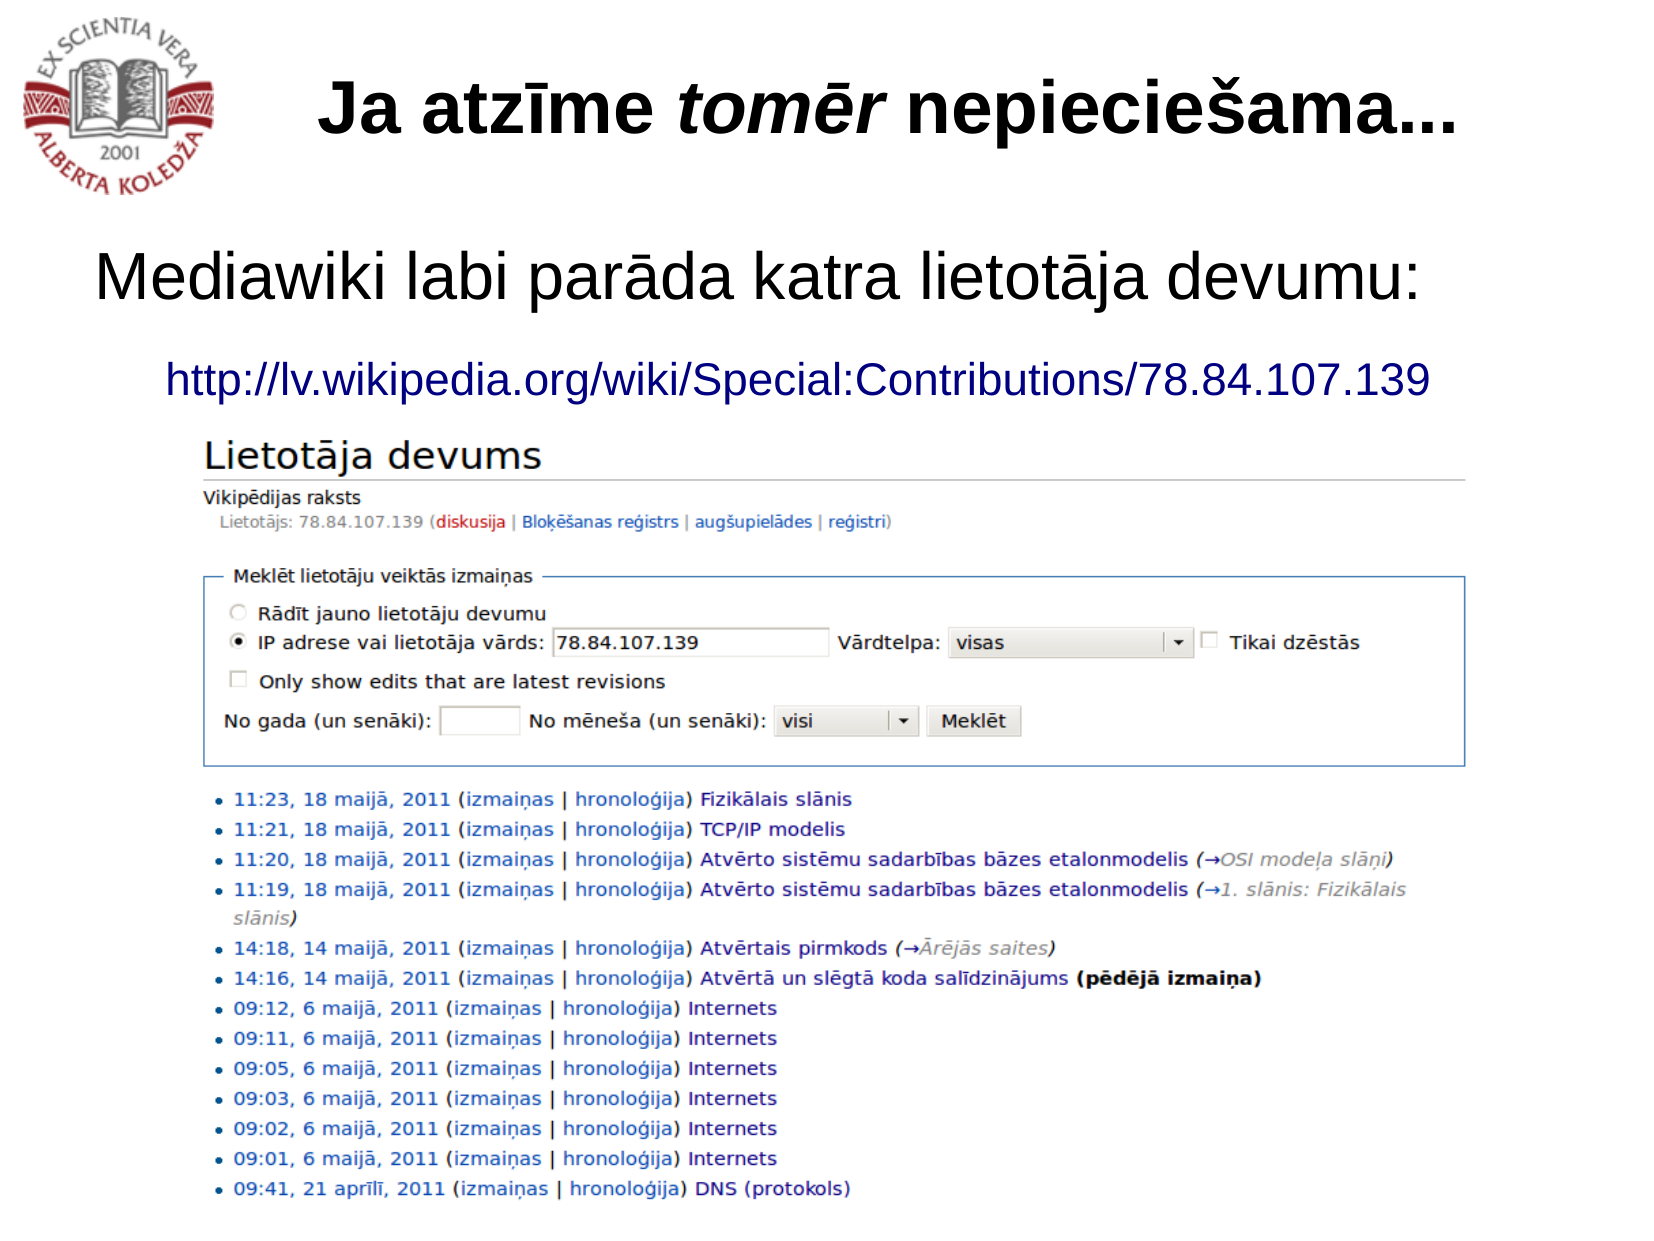

# Ja atzīme tomēr nepieciešama...
Mediawiki labi parāda katra lietotāja devumu:
http://lv.wikipedia.org/wiki/Special:Contributions/78.84.107.139